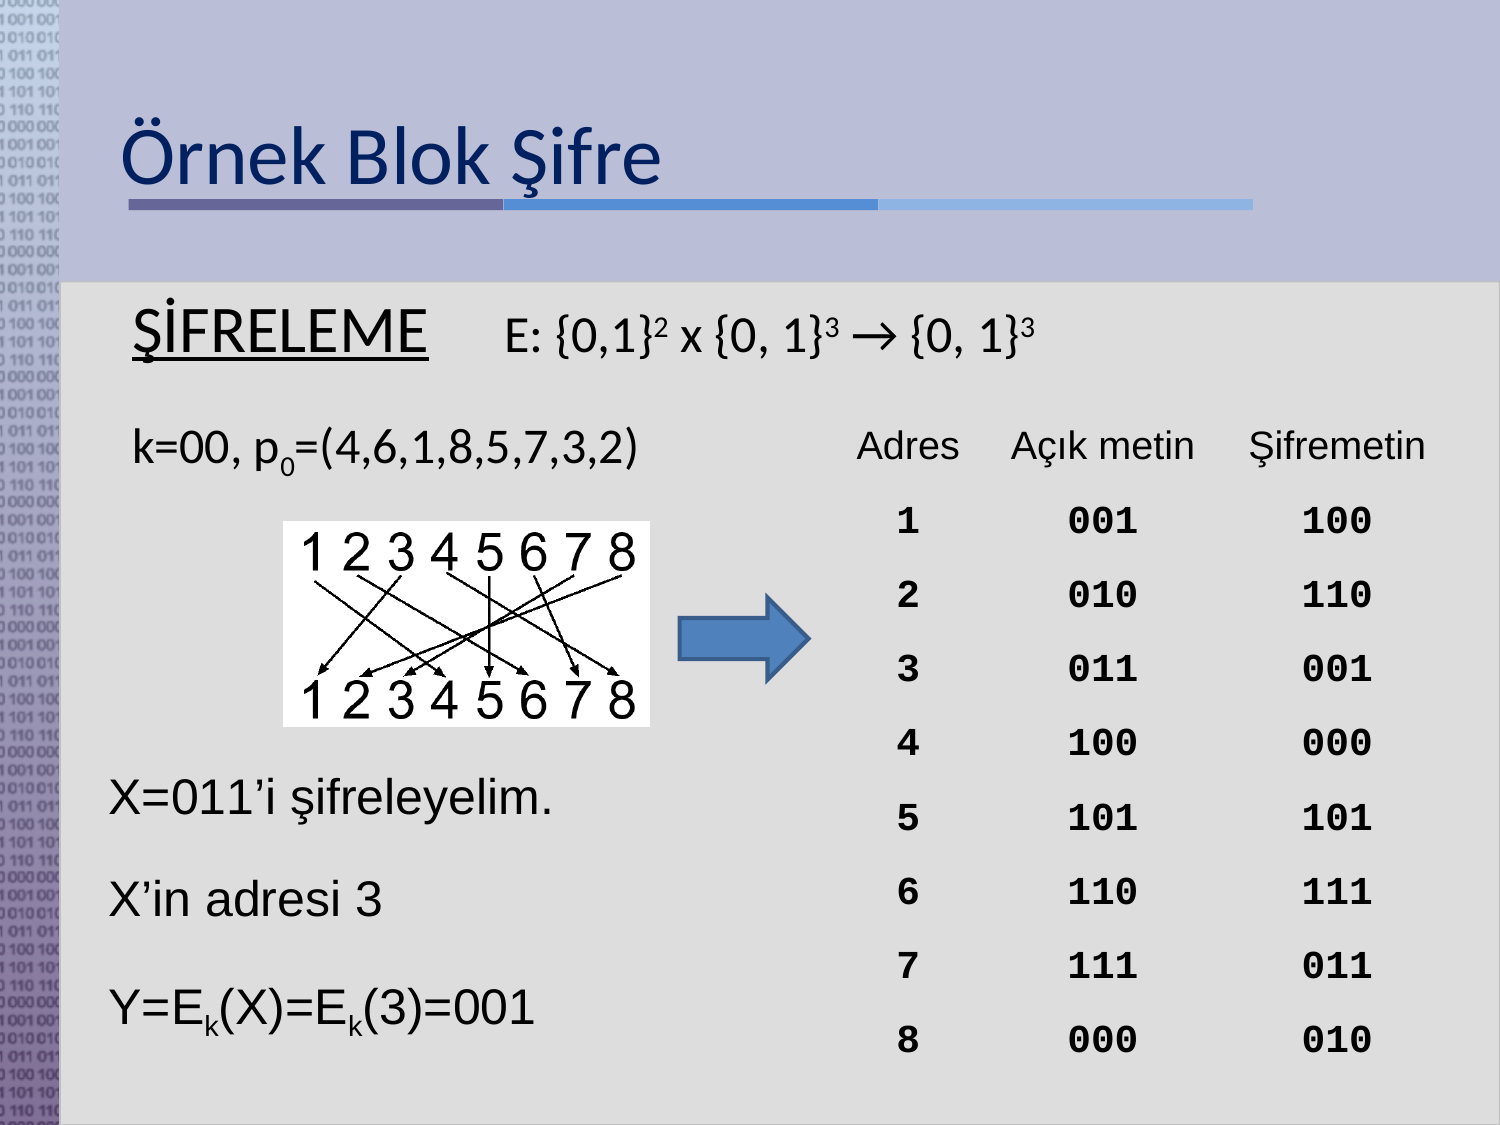

Örnek Blok Şifre
ŞİFRELEME E: {0,1}2 x {0, 1}3 → {0, 1}3
k=00, p0=(4,6,1,8,5,7,3,2)
| Adres | Açık metin | Şifremetin |
| --- | --- | --- |
| 1 | 001 | 100 |
| 2 | 010 | 110 |
| 3 | 011 | 001 |
| 4 | 100 | 000 |
| 5 | 101 | 101 |
| 6 | 110 | 111 |
| 7 | 111 | 011 |
| 8 | 000 | 010 |
X=011’i şifreleyelim.
X’in adresi 3
Y=Ek(X)=Ek(3)=001